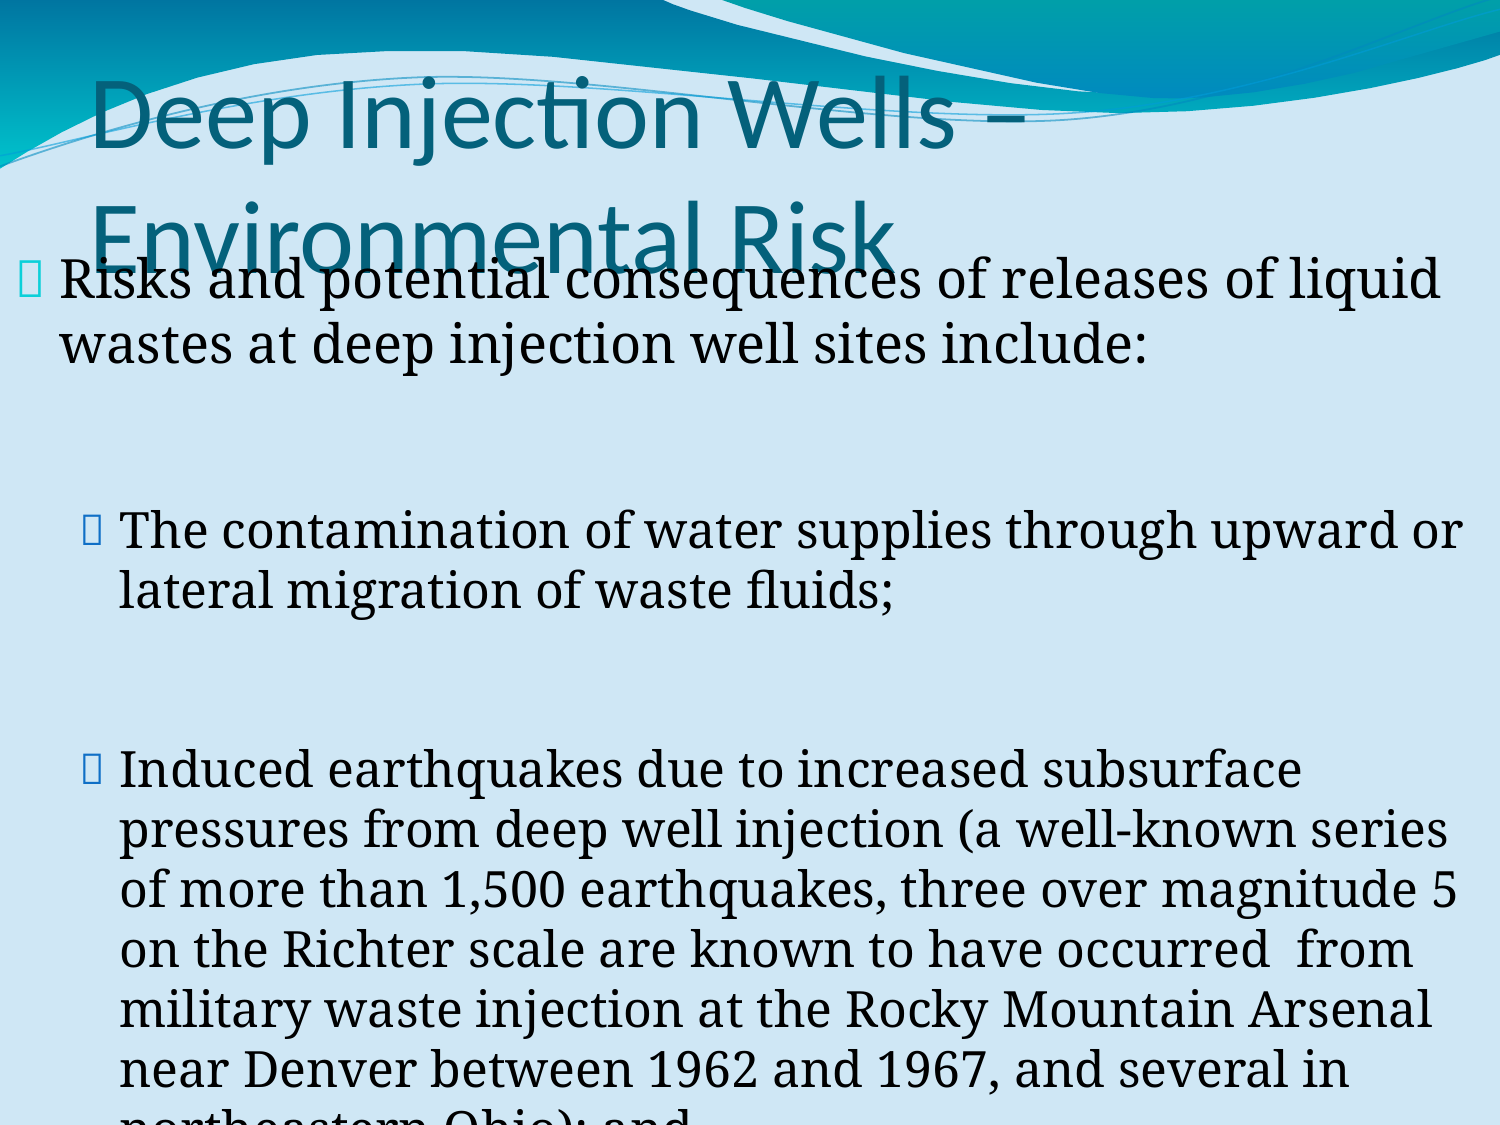

# Deep Injection Wells – Environmental Risk
Risks and potential consequences of releases of liquid wastes at deep injection well sites include:
The contamination of water supplies through upward or lateral migration of waste fluids;
Induced earthquakes due to increased subsurface pressures from deep well injection (a well-known series of more than 1,500 earthquakes, three over magnitude 5 on the Richter scale are known to have occurred from military waste injection at the Rocky Mountain Arsenal near Denver between 1962 and 1967, and several in northeastern Ohio); and
Land or subsurface mineral contamination through upward or lateral migration of waste fluids.